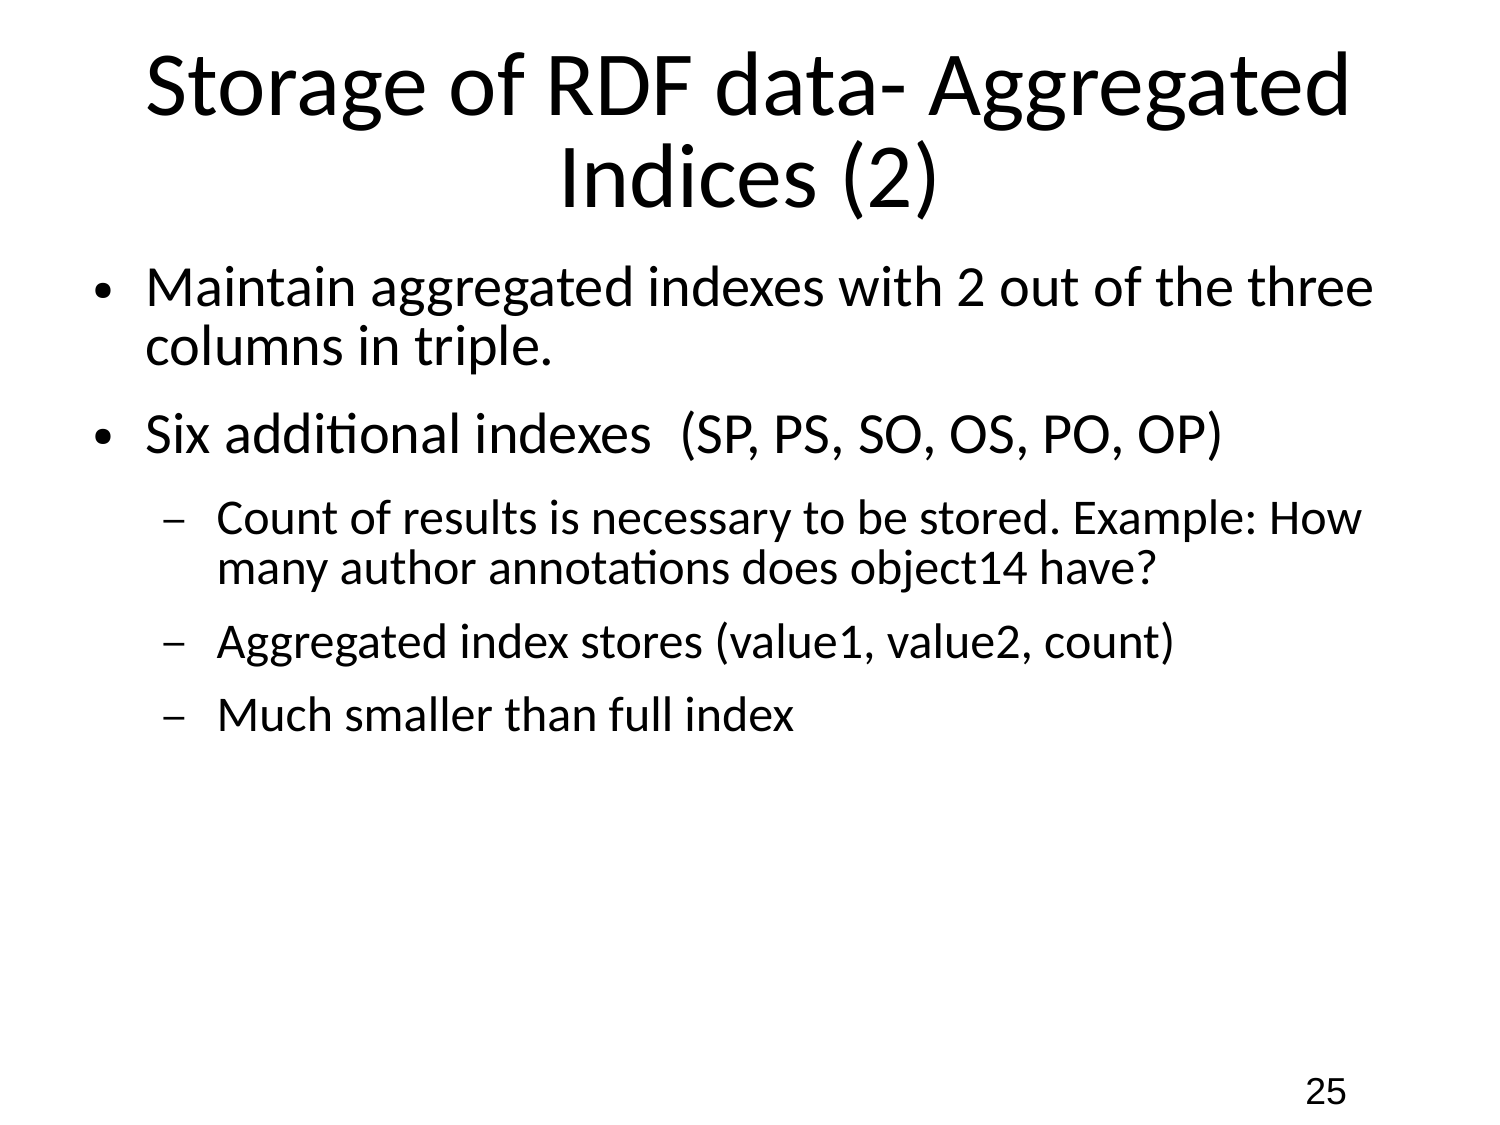

# Storage of RDF data- Aggregated Indices (2)
Maintain aggregated indexes with 2 out of the three columns in triple.
Six additional indexes (SP, PS, SO, OS, PO, OP)
Count of results is necessary to be stored. Example: How many author annotations does object14 have?
Aggregated index stores (value1, value2, count)
Much smaller than full index